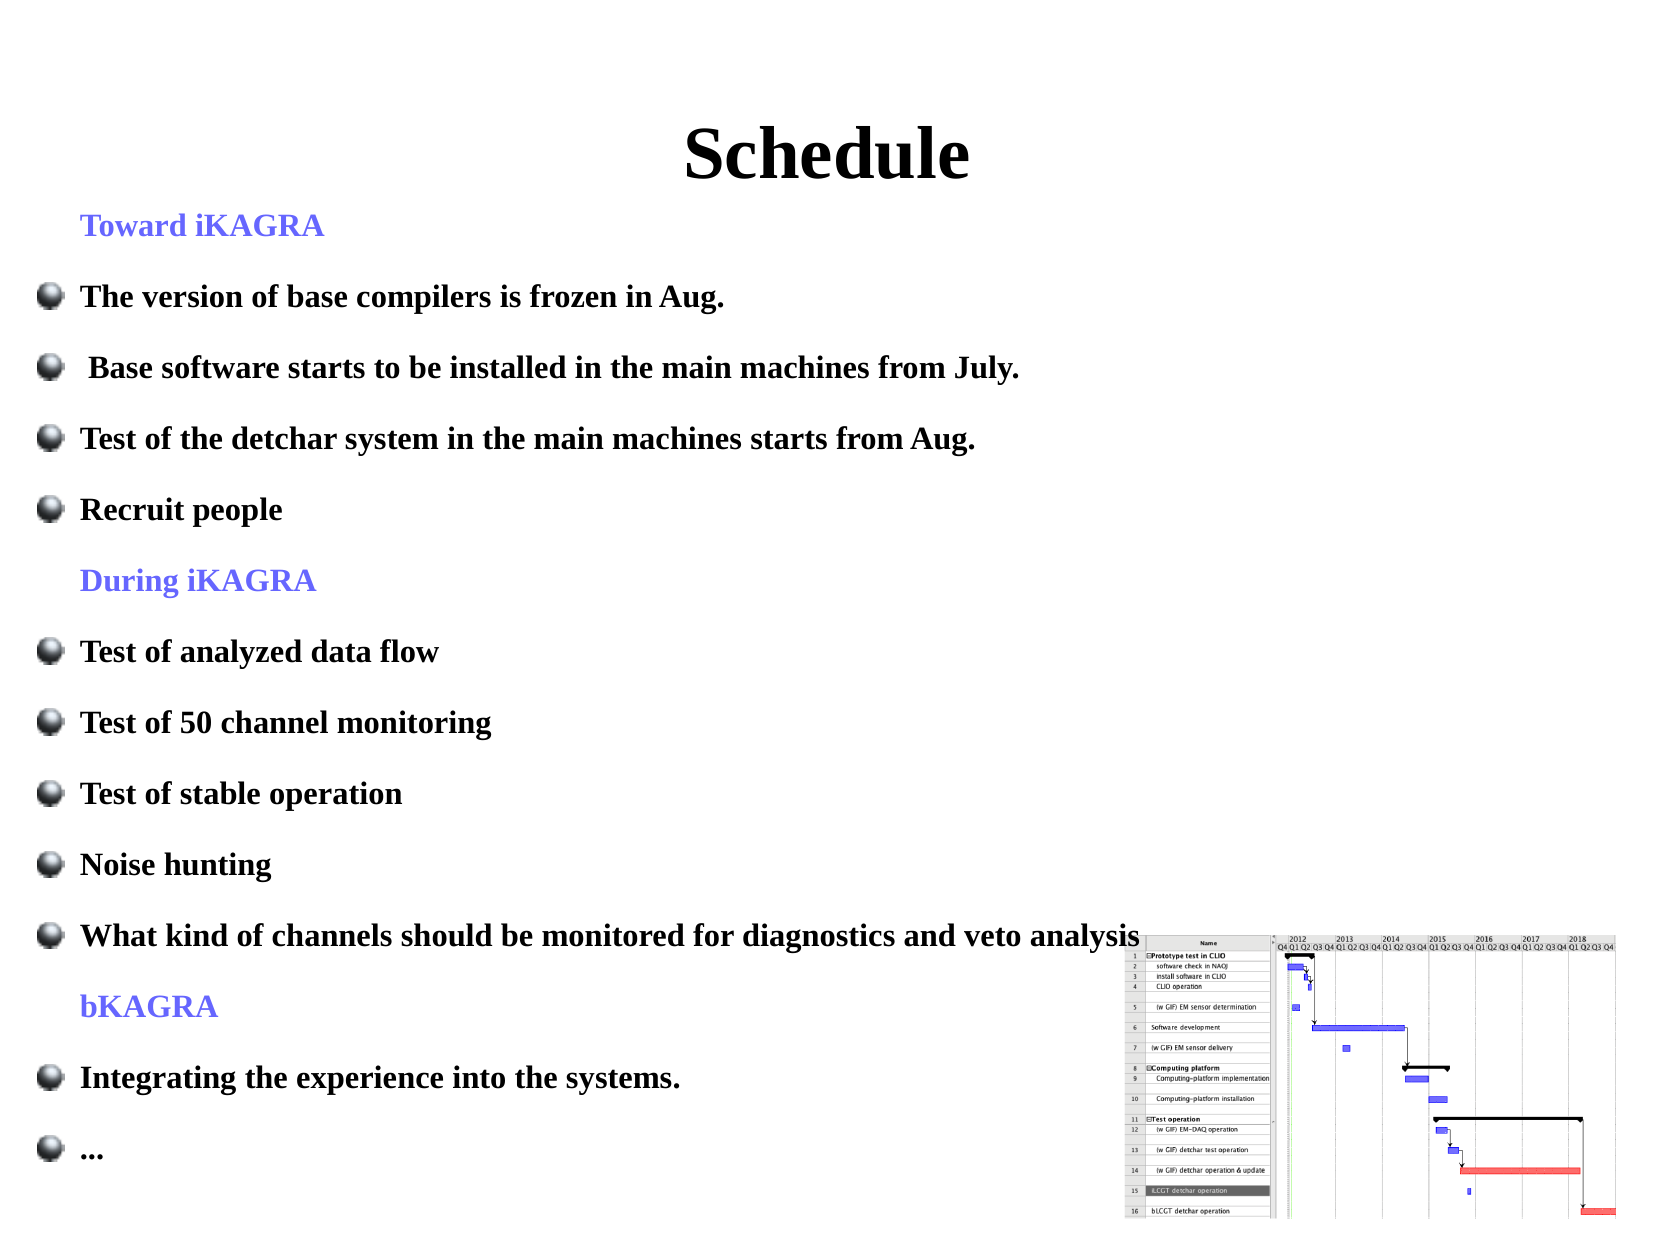

# Schedule
Toward iKAGRA
The version of base compilers is frozen in Aug.
 Base software starts to be installed in the main machines from July.
Test of the detchar system in the main machines starts from Aug.
Recruit people
During iKAGRA
Test of analyzed data flow
Test of 50 channel monitoring
Test of stable operation
Noise hunting
What kind of channels should be monitored for diagnostics and veto analysis
bKAGRA
Integrating the experience into the systems.
...
9